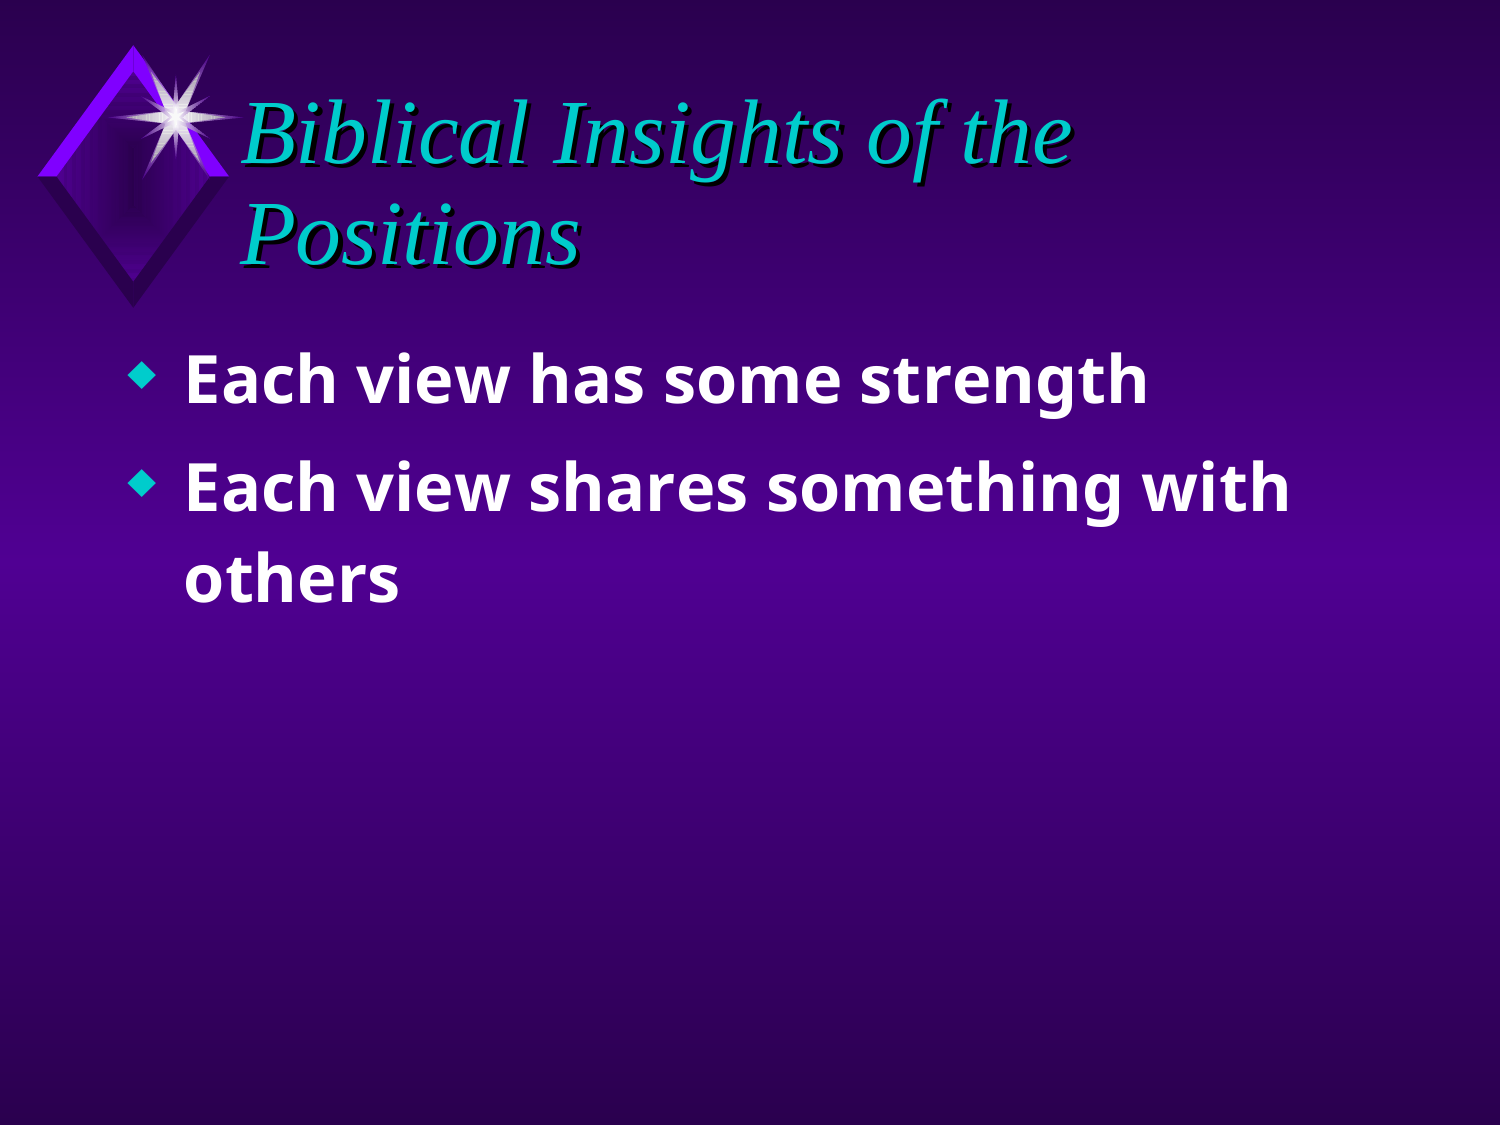

# Biblical Insights of the Positions
Each view has some strength
Each view shares something with others